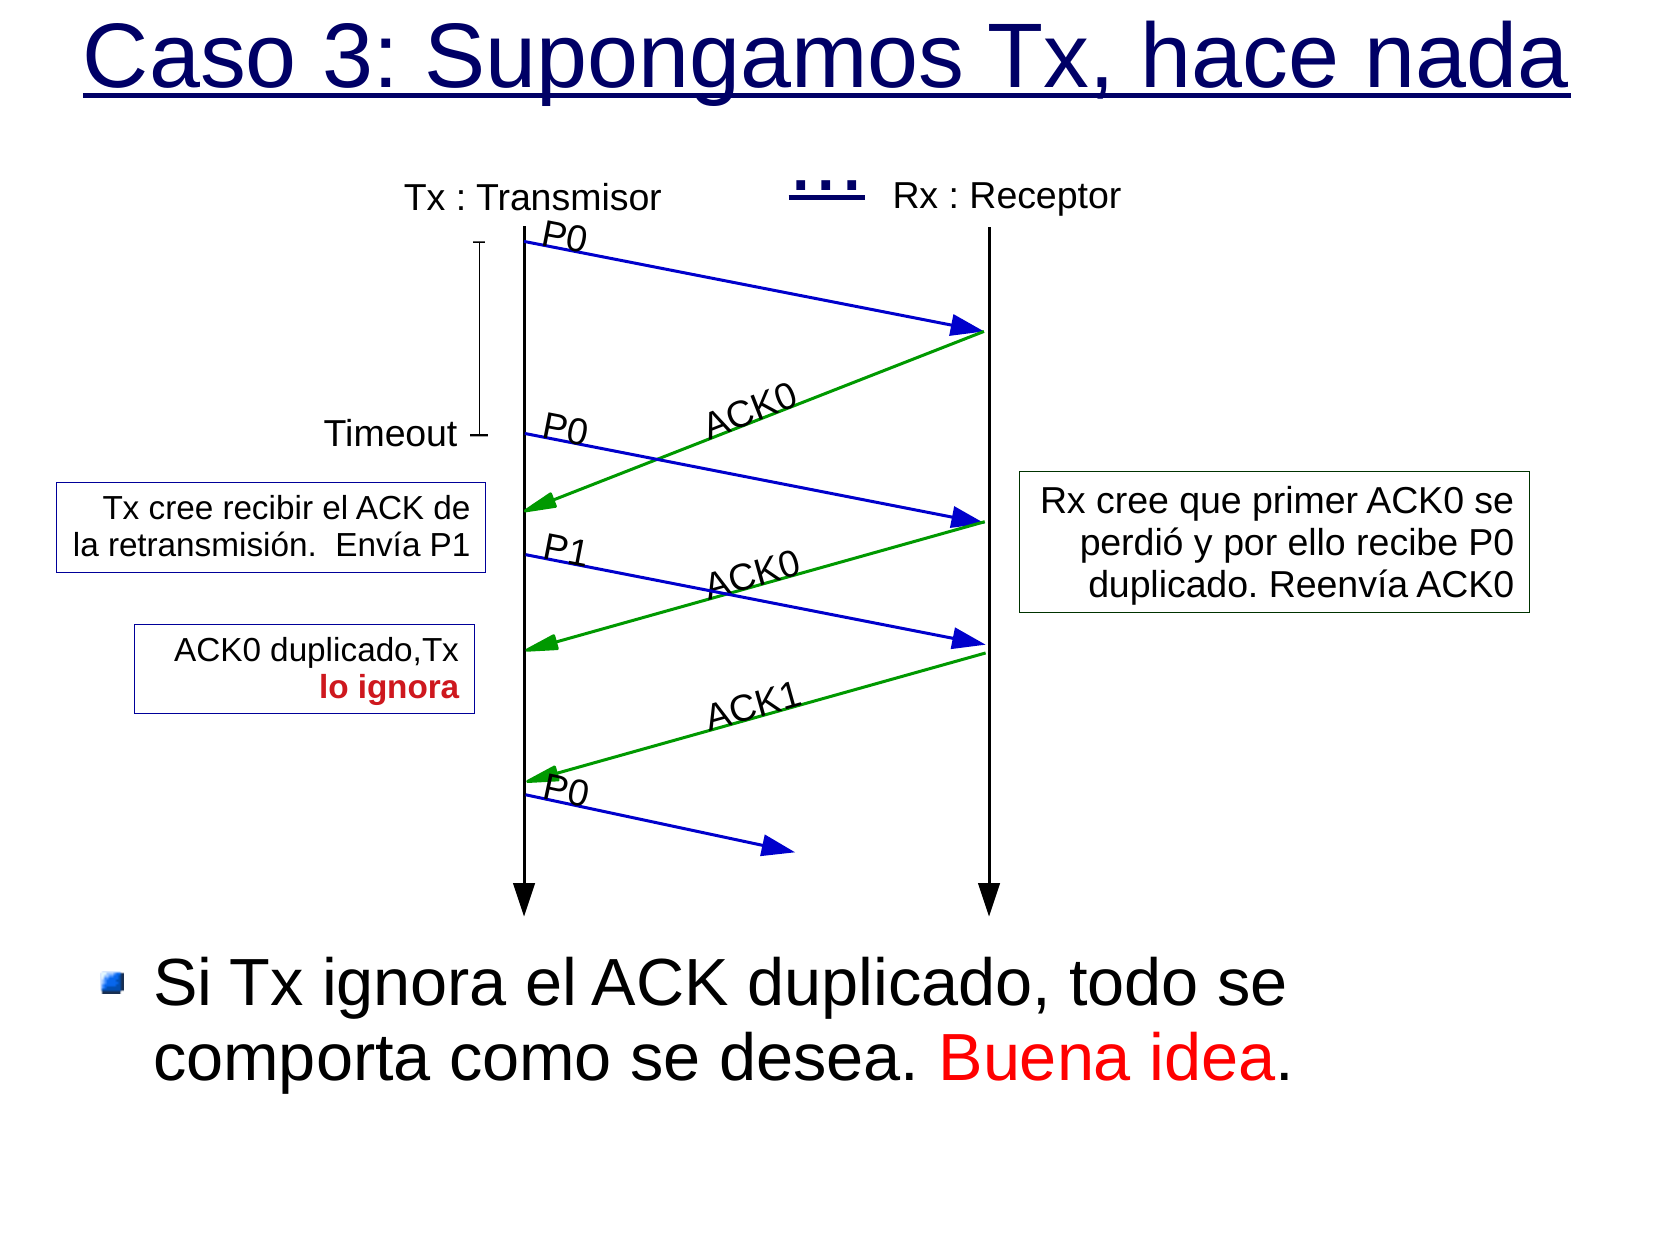

# Caso 3: Supongamos Tx, hace nada ...
Rx : Receptor
Tx : Transmisor
P0
ACK0
Timeout
P0
Rx cree que primer ACK0 se perdió y por ello recibe P0 duplicado. Reenvía ACK0
Tx cree recibir el ACK de la retransmisión. Envía P1
ACK0
P1
ACK0 duplicado,Tx lo ignora
ACK1
P0
Si Tx ignora el ACK duplicado, todo se comporta como se desea. Buena idea.